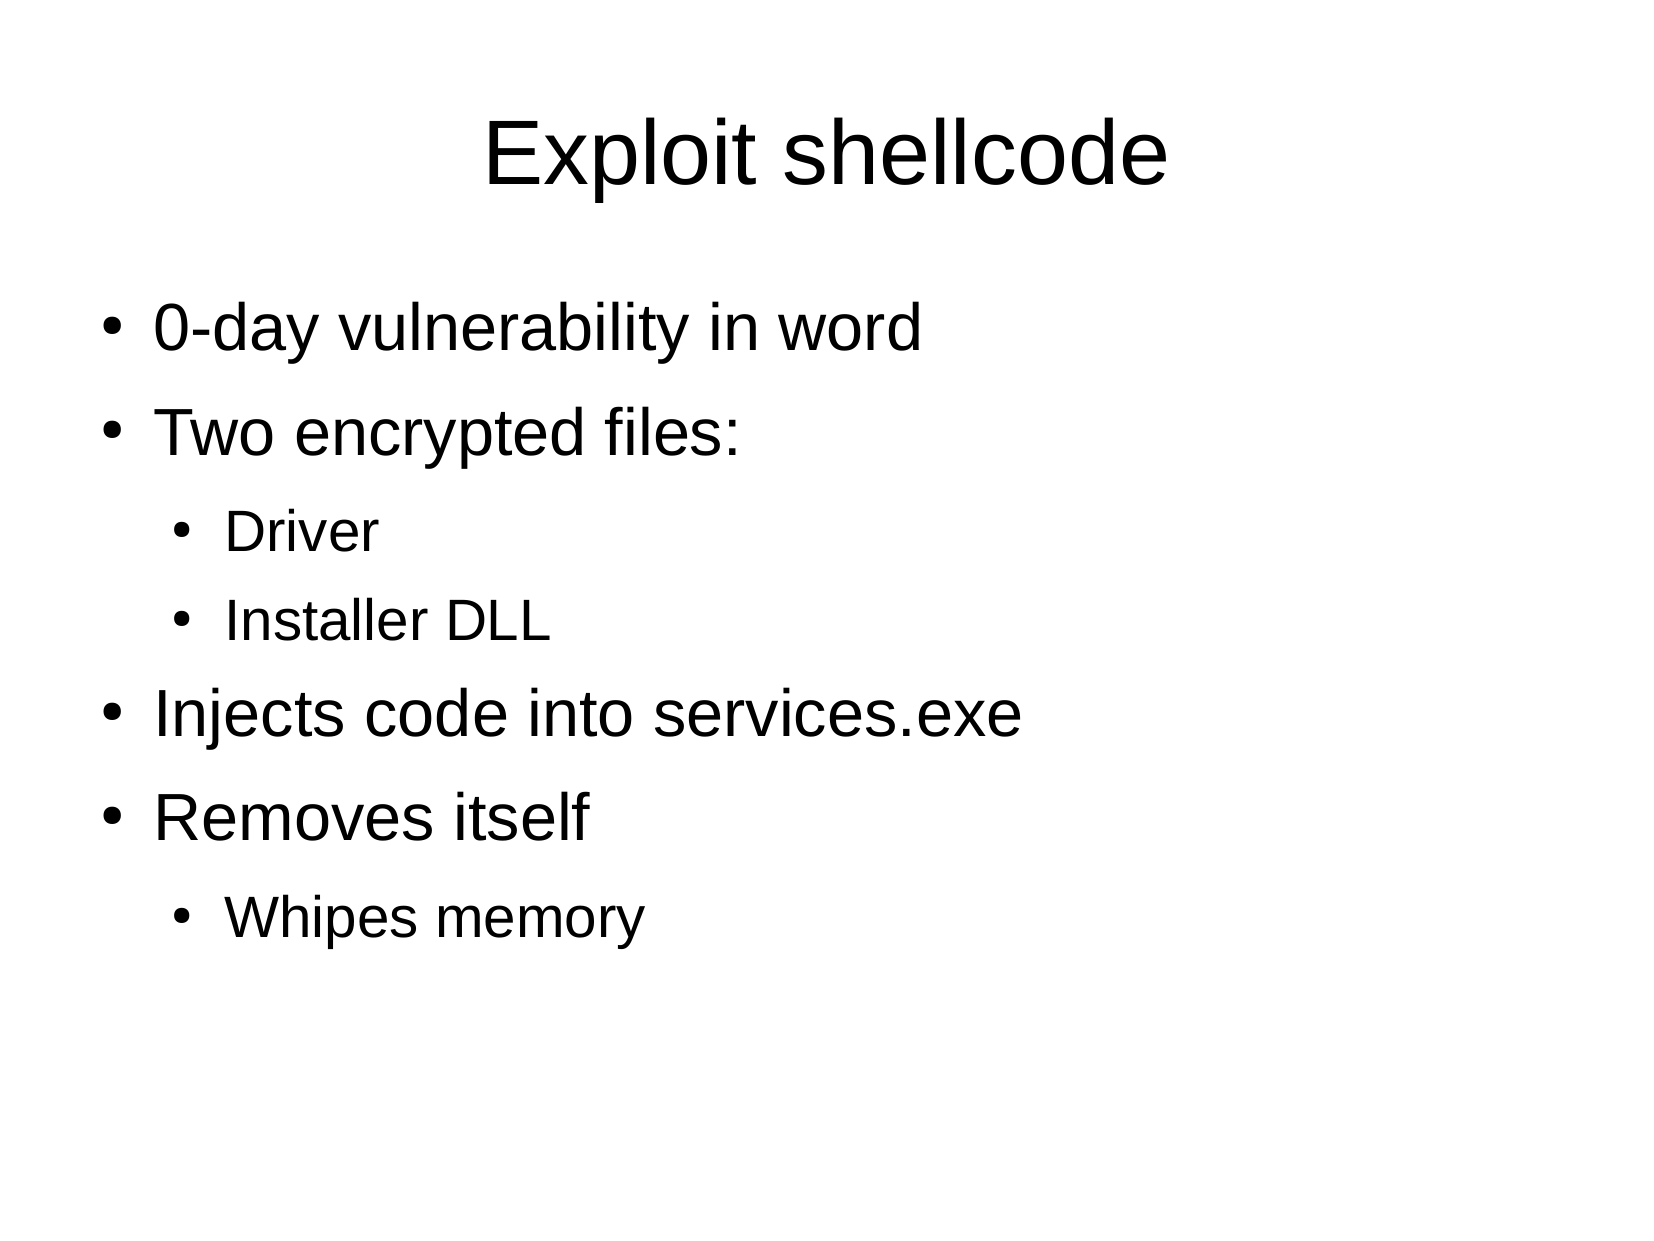

# Exploit shellcode
0-day vulnerability in word
Two encrypted files:
Driver
Installer DLL
Injects code into services.exe
Removes itself
Whipes memory